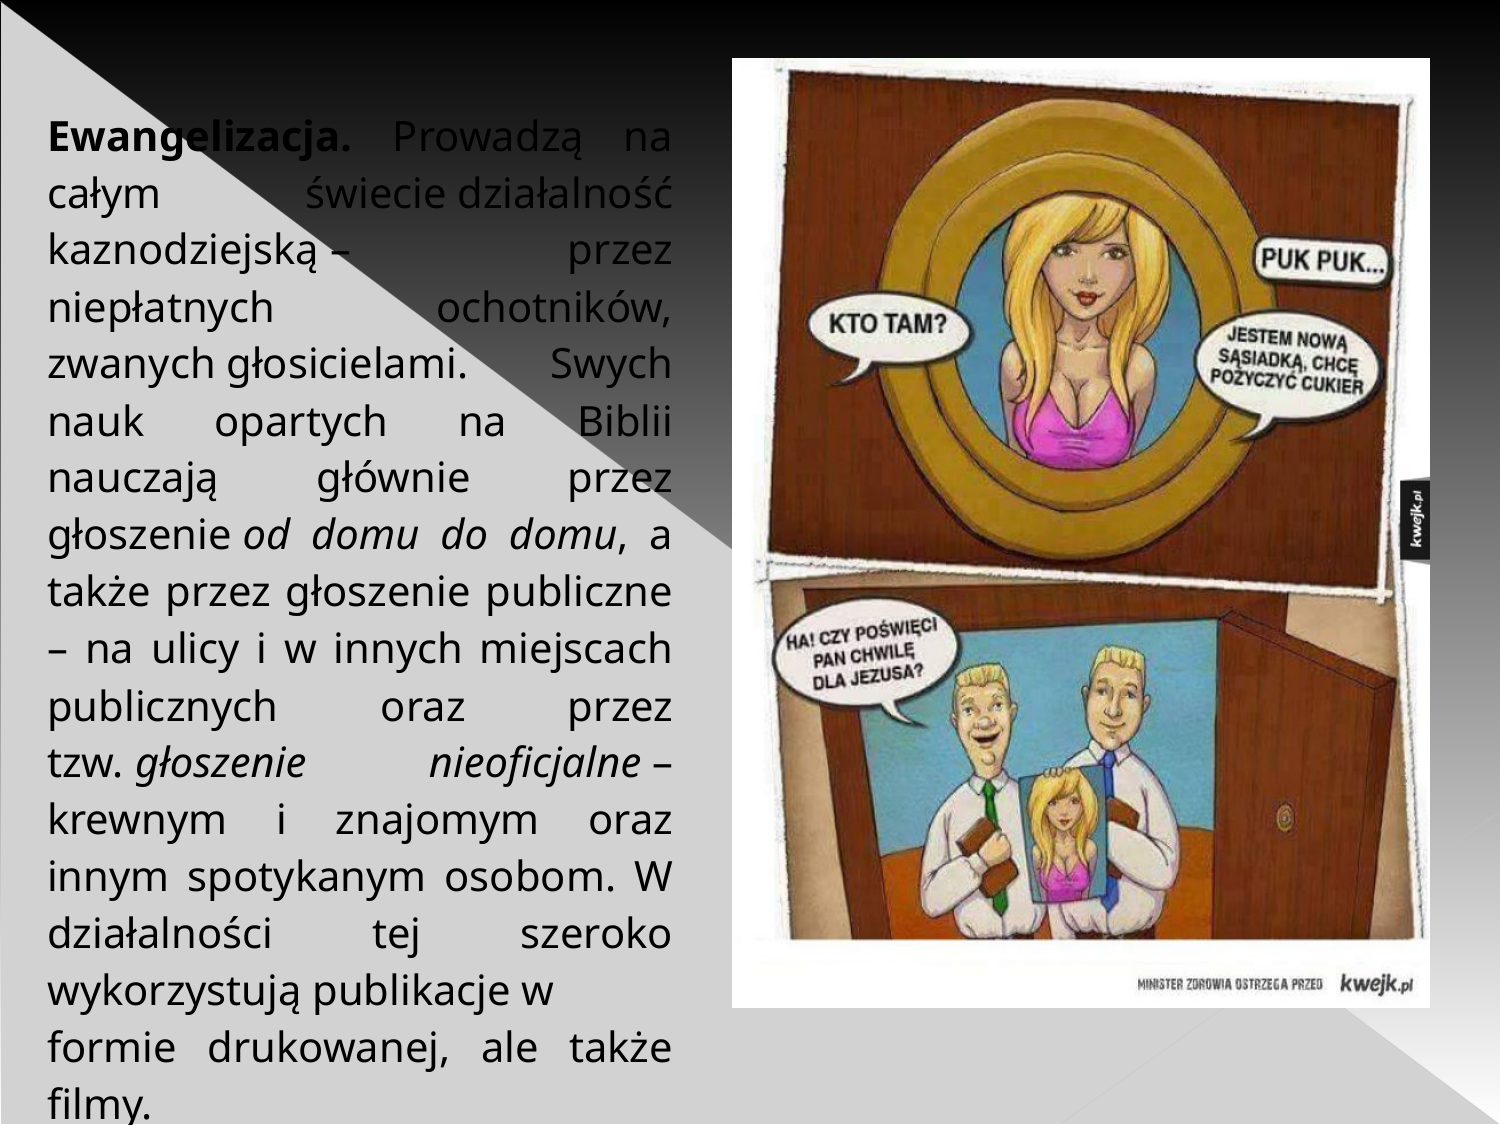

Ewangelizacja. Prowadzą na całym świecie działalność kaznodziejską – przez niepłatnych ochotników, zwanych głosicielami. Swych nauk opartych na Biblii nauczają głównie przez głoszenie od domu do domu, a także przez głoszenie publiczne – na ulicy i w innych miejscach publicznych oraz przez tzw. głoszenie nieoficjalne – krewnym i znajomym oraz innym spotykanym osobom. W działalności tej szeroko wykorzystują publikacje w formie drukowanej, ale także filmy.